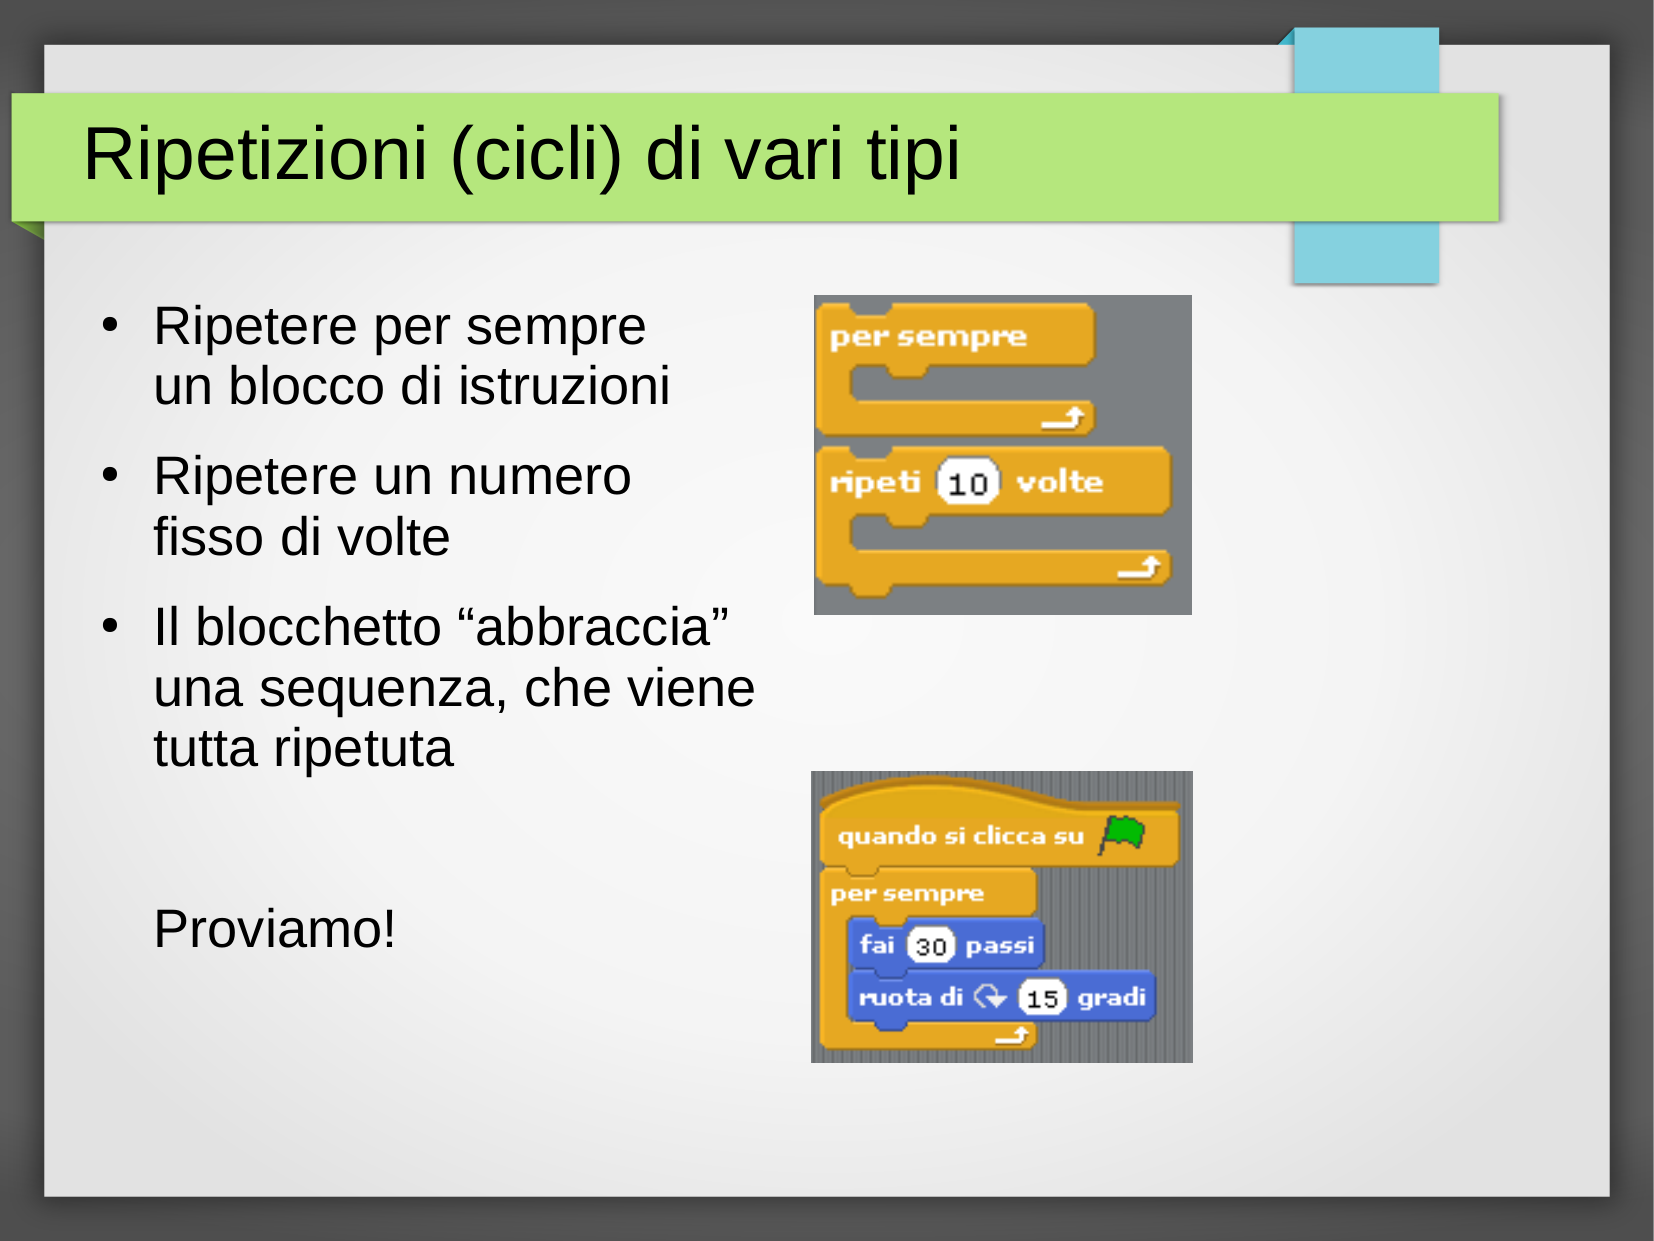

# Ripetizioni (cicli) di vari tipi
Ripetere per sempre
un blocco di istruzioni
Ripetere un numero
fisso di volte
Il blocchetto “abbraccia”
una sequenza, che viene
tutta ripetuta
Proviamo!